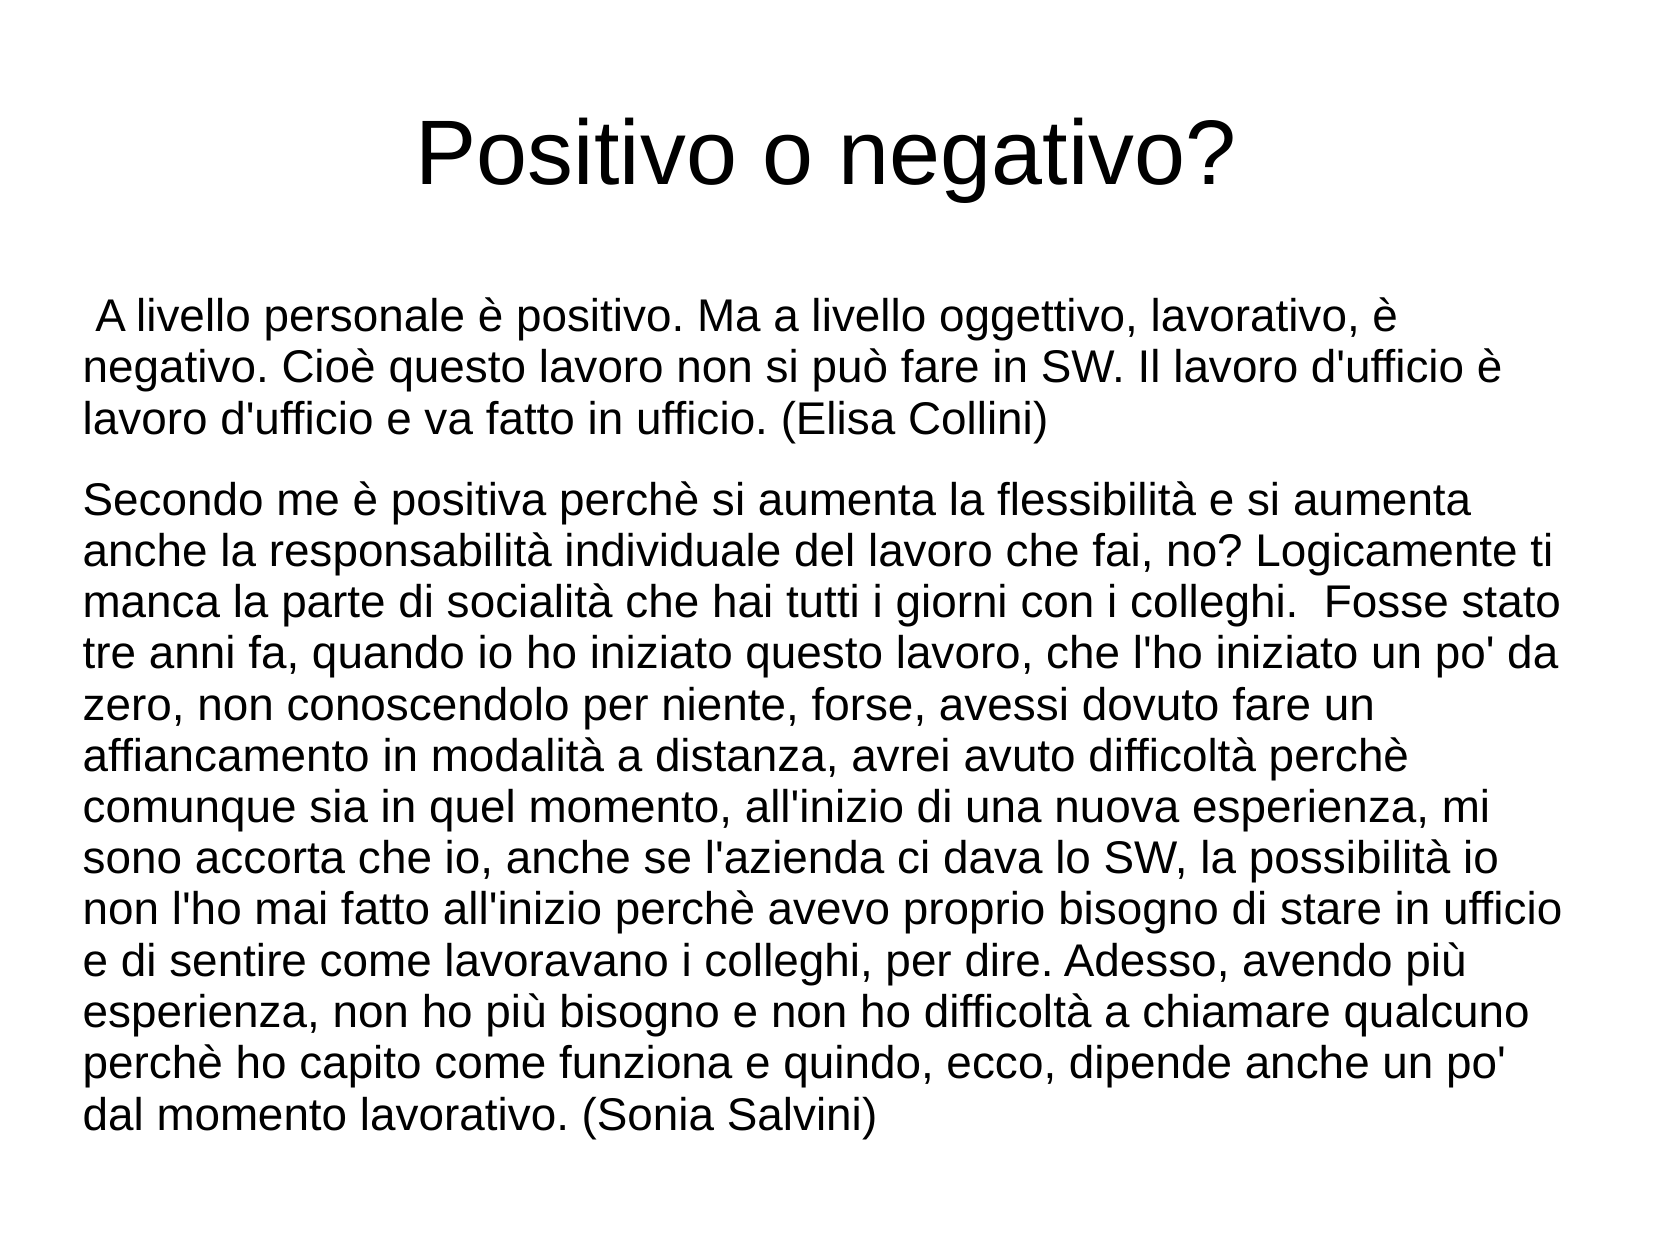

# Positivo o negativo?
 A livello personale è positivo. Ma a livello oggettivo, lavorativo, è negativo. Cioè questo lavoro non si può fare in SW. Il lavoro d'ufficio è lavoro d'ufficio e va fatto in ufficio. (Elisa Collini)
Secondo me è positiva perchè si aumenta la flessibilità e si aumenta anche la responsabilità individuale del lavoro che fai, no? Logicamente ti manca la parte di socialità che hai tutti i giorni con i colleghi. Fosse stato tre anni fa, quando io ho iniziato questo lavoro, che l'ho iniziato un po' da zero, non conoscendolo per niente, forse, avessi dovuto fare un affiancamento in modalità a distanza, avrei avuto difficoltà perchè comunque sia in quel momento, all'inizio di una nuova esperienza, mi sono accorta che io, anche se l'azienda ci dava lo SW, la possibilità io non l'ho mai fatto all'inizio perchè avevo proprio bisogno di stare in ufficio e di sentire come lavoravano i colleghi, per dire. Adesso, avendo più esperienza, non ho più bisogno e non ho difficoltà a chiamare qualcuno perchè ho capito come funziona e quindo, ecco, dipende anche un po' dal momento lavorativo. (Sonia Salvini)